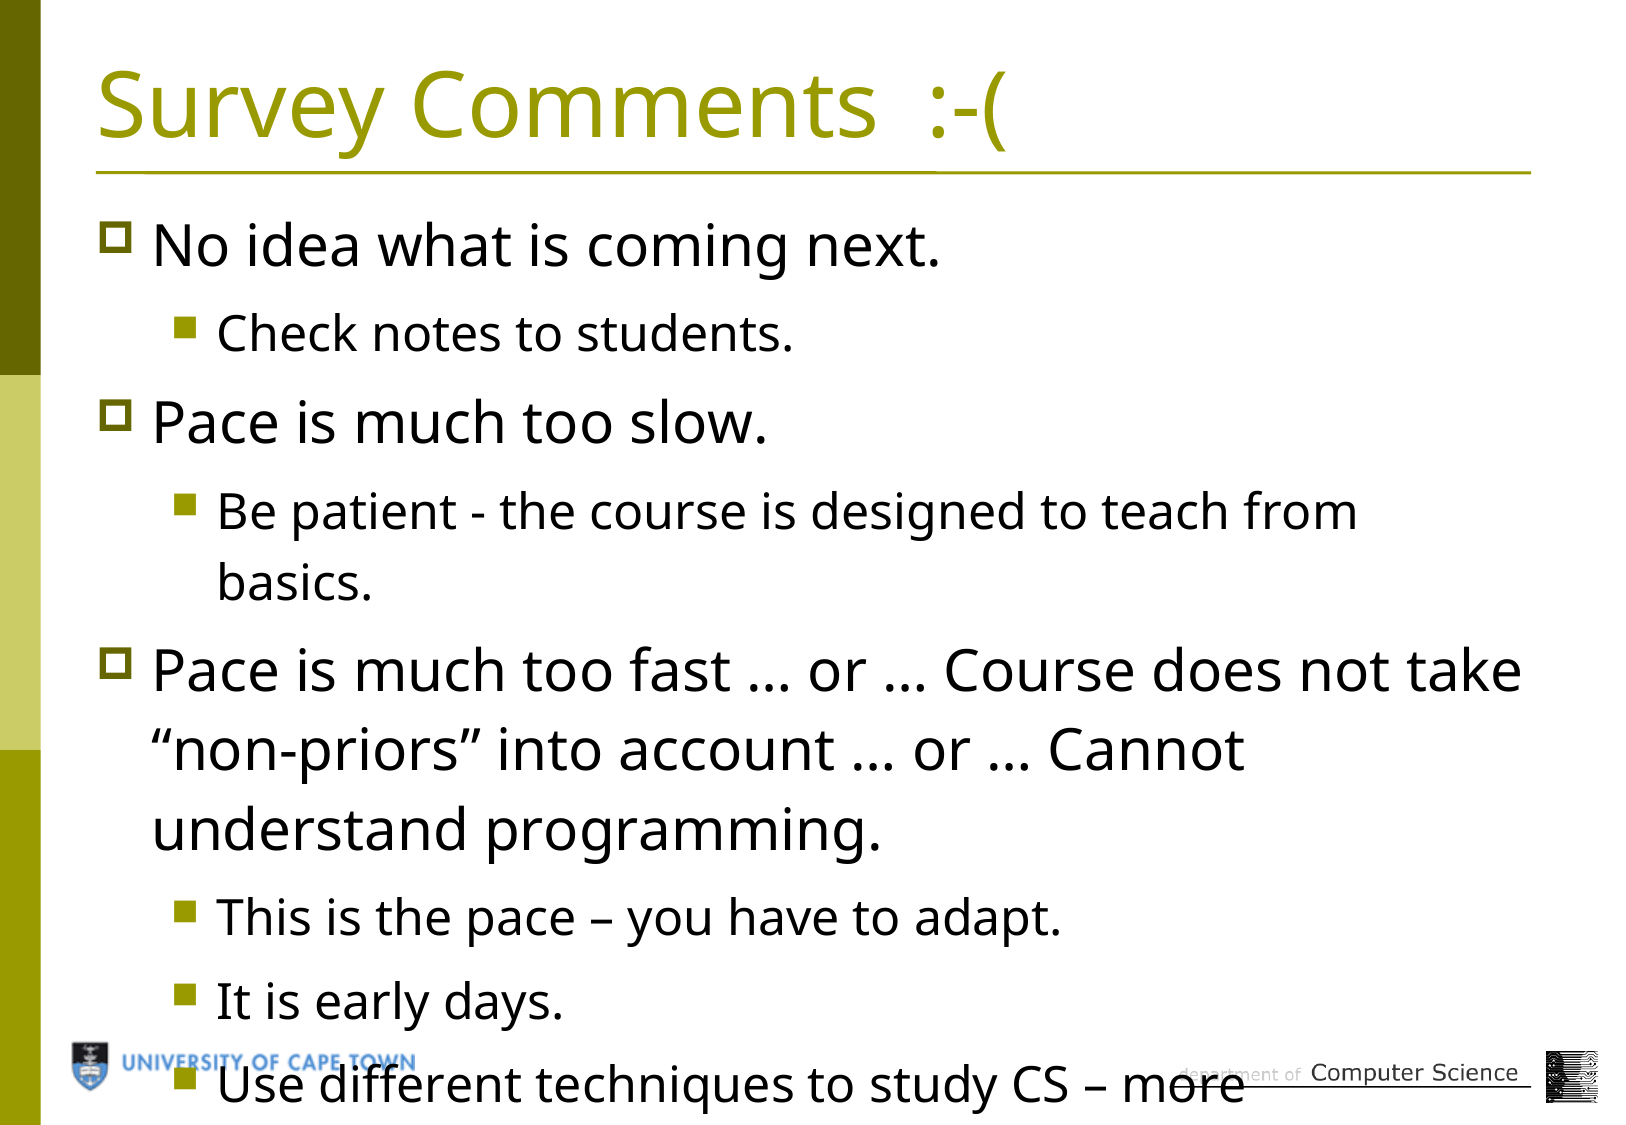

# Survey Comments :-(
No idea what is coming next.
Check notes to students.
Pace is much too slow.
Be patient - the course is designed to teach from basics.
Pace is much too fast … or … Course does not take “non-priors” into account … or … Cannot understand programming.
This is the pace – you have to adapt.
It is early days.
Use different techniques to study CS – more programming.